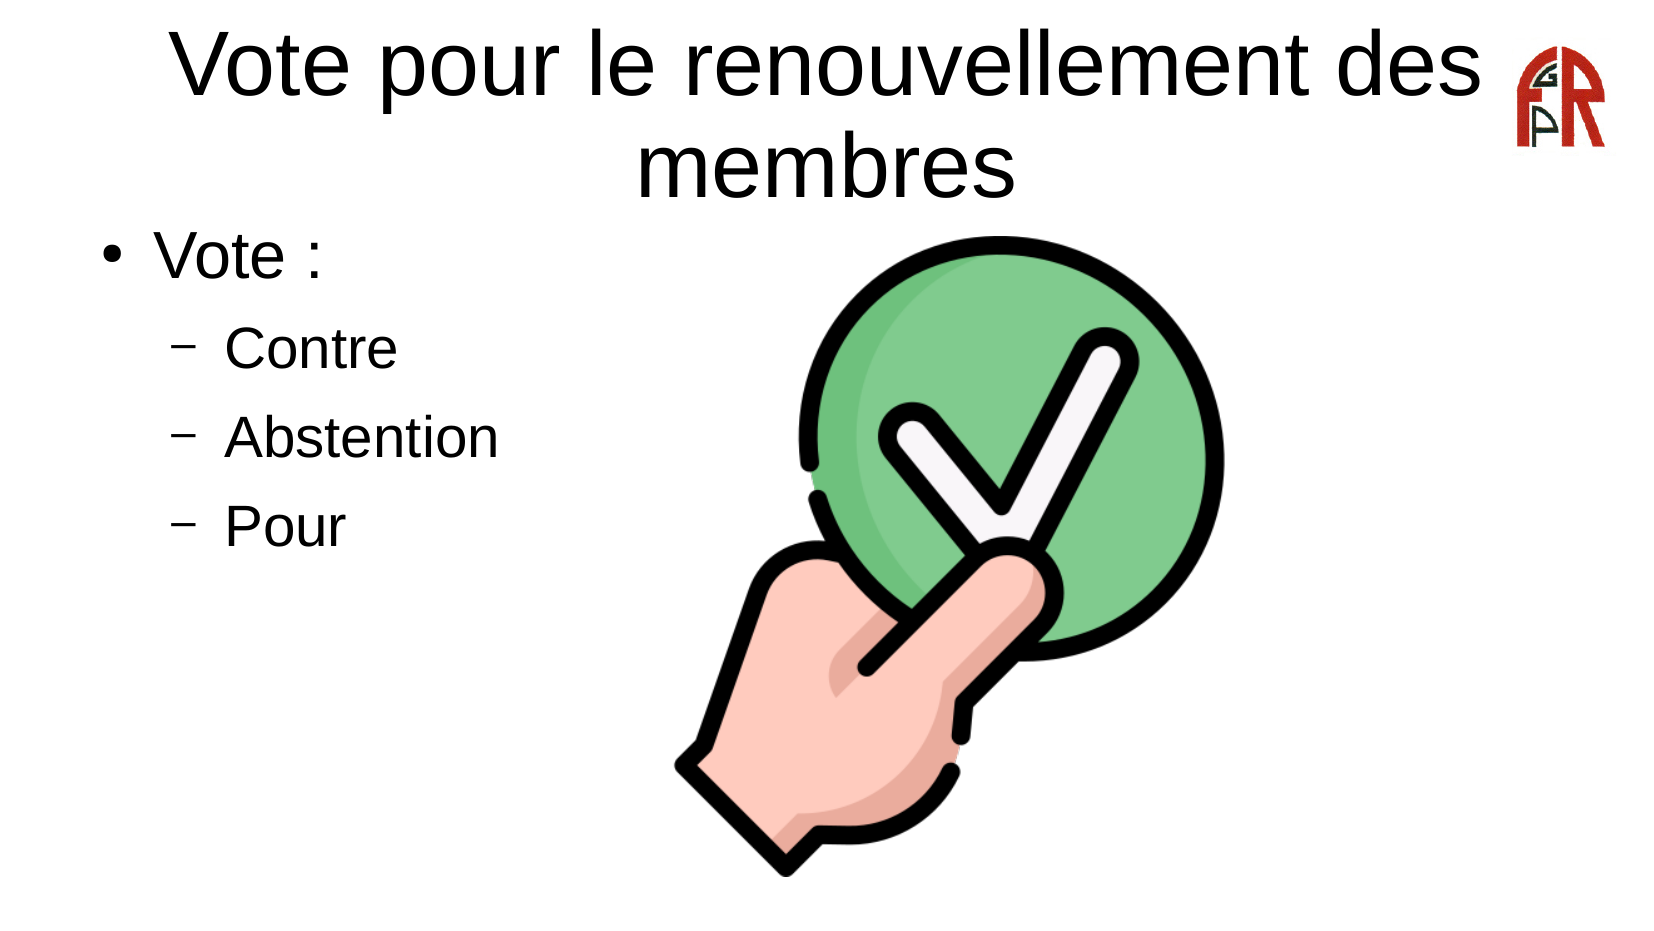

# Vote pour le renouvellement des membres
Vote :
Contre
Abstention
Pour